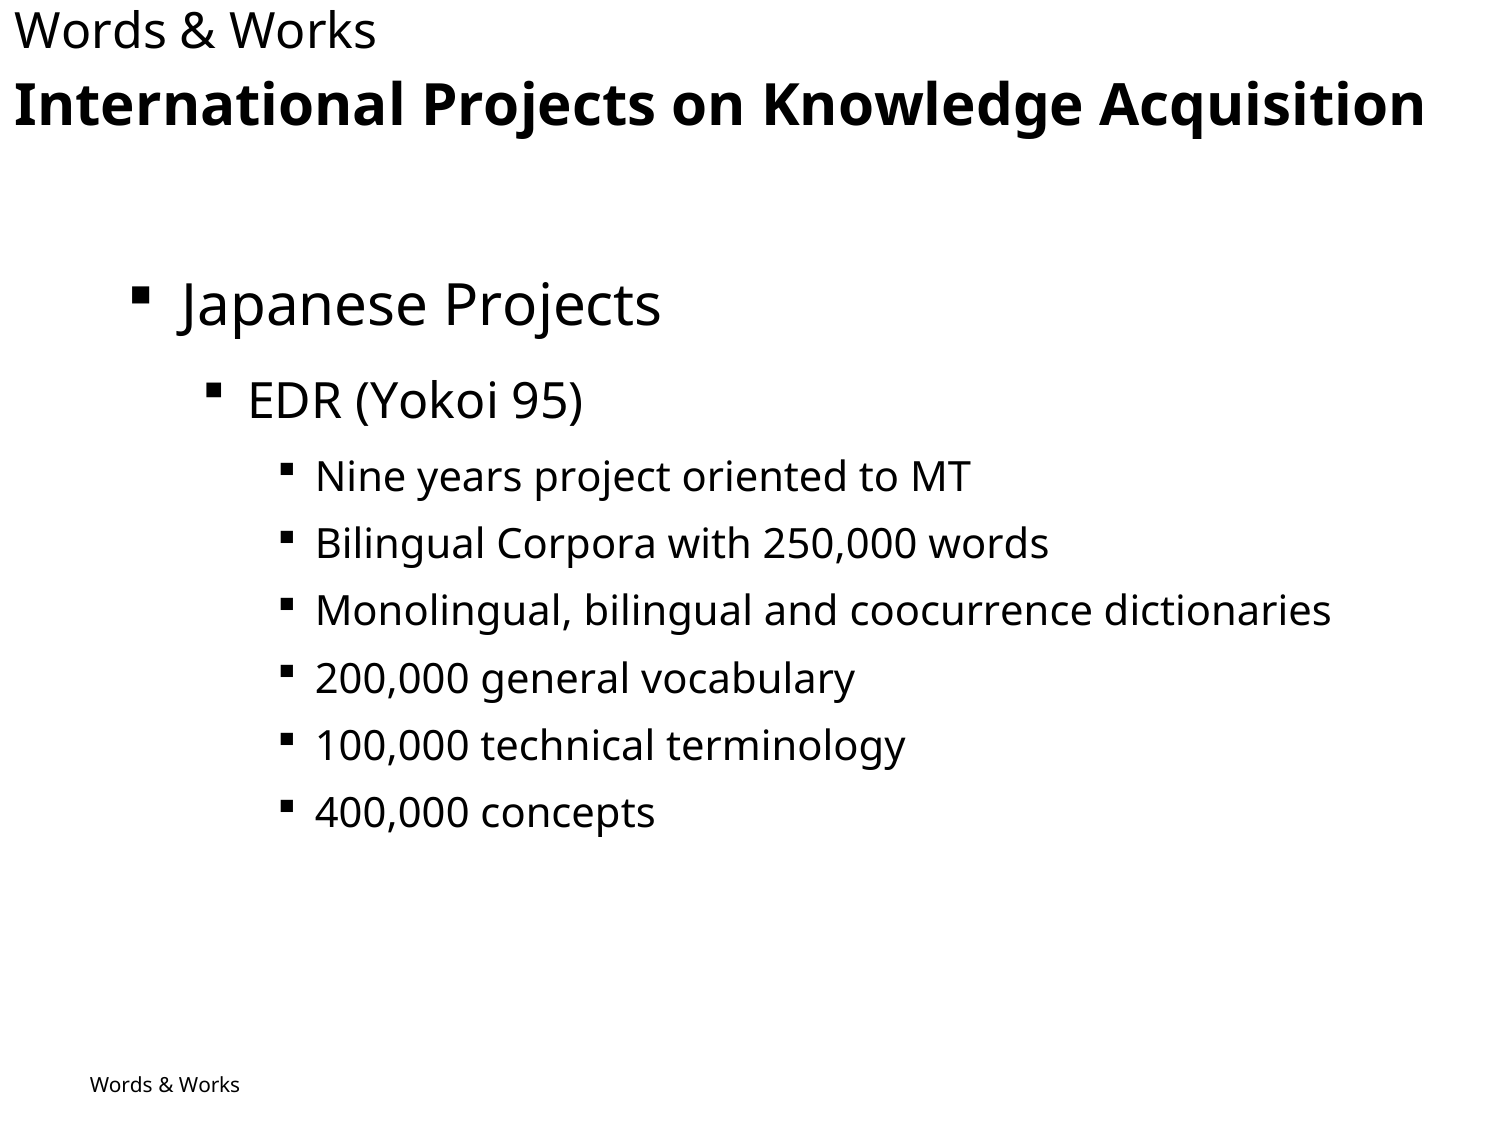

Words & Works
International Projects on Knowledge Acquisition
# Japanese Projects
EDR (Yokoi 95)
Nine years project oriented to MT
Bilingual Corpora with 250,000 words
Monolingual, bilingual and coocurrence dictionaries
200,000 general vocabulary
100,000 technical terminology
400,000 concepts